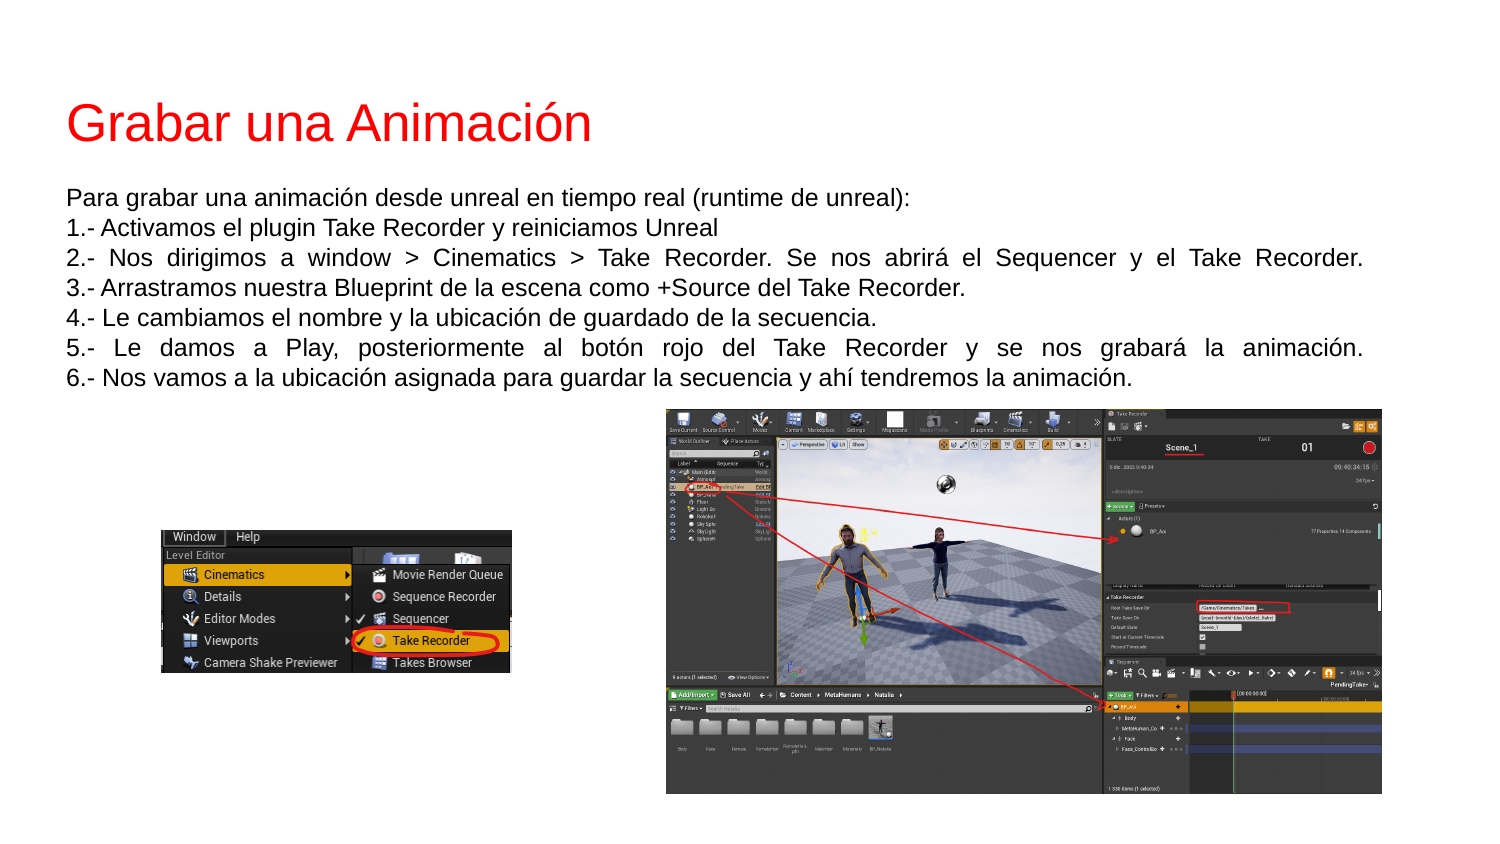

# Grabar una Animación
Para grabar una animación desde unreal en tiempo real (runtime de unreal):
1.- Activamos el plugin Take Recorder y reiniciamos Unreal
2.- Nos dirigimos a window > Cinematics > Take Recorder. Se nos abrirá el Sequencer y el Take Recorder.
3.- Arrastramos nuestra Blueprint de la escena como +Source del Take Recorder.
4.- Le cambiamos el nombre y la ubicación de guardado de la secuencia.
5.- Le damos a Play, posteriormente al botón rojo del Take Recorder y se nos grabará la animación.
6.- Nos vamos a la ubicación asignada para guardar la secuencia y ahí tendremos la animación.